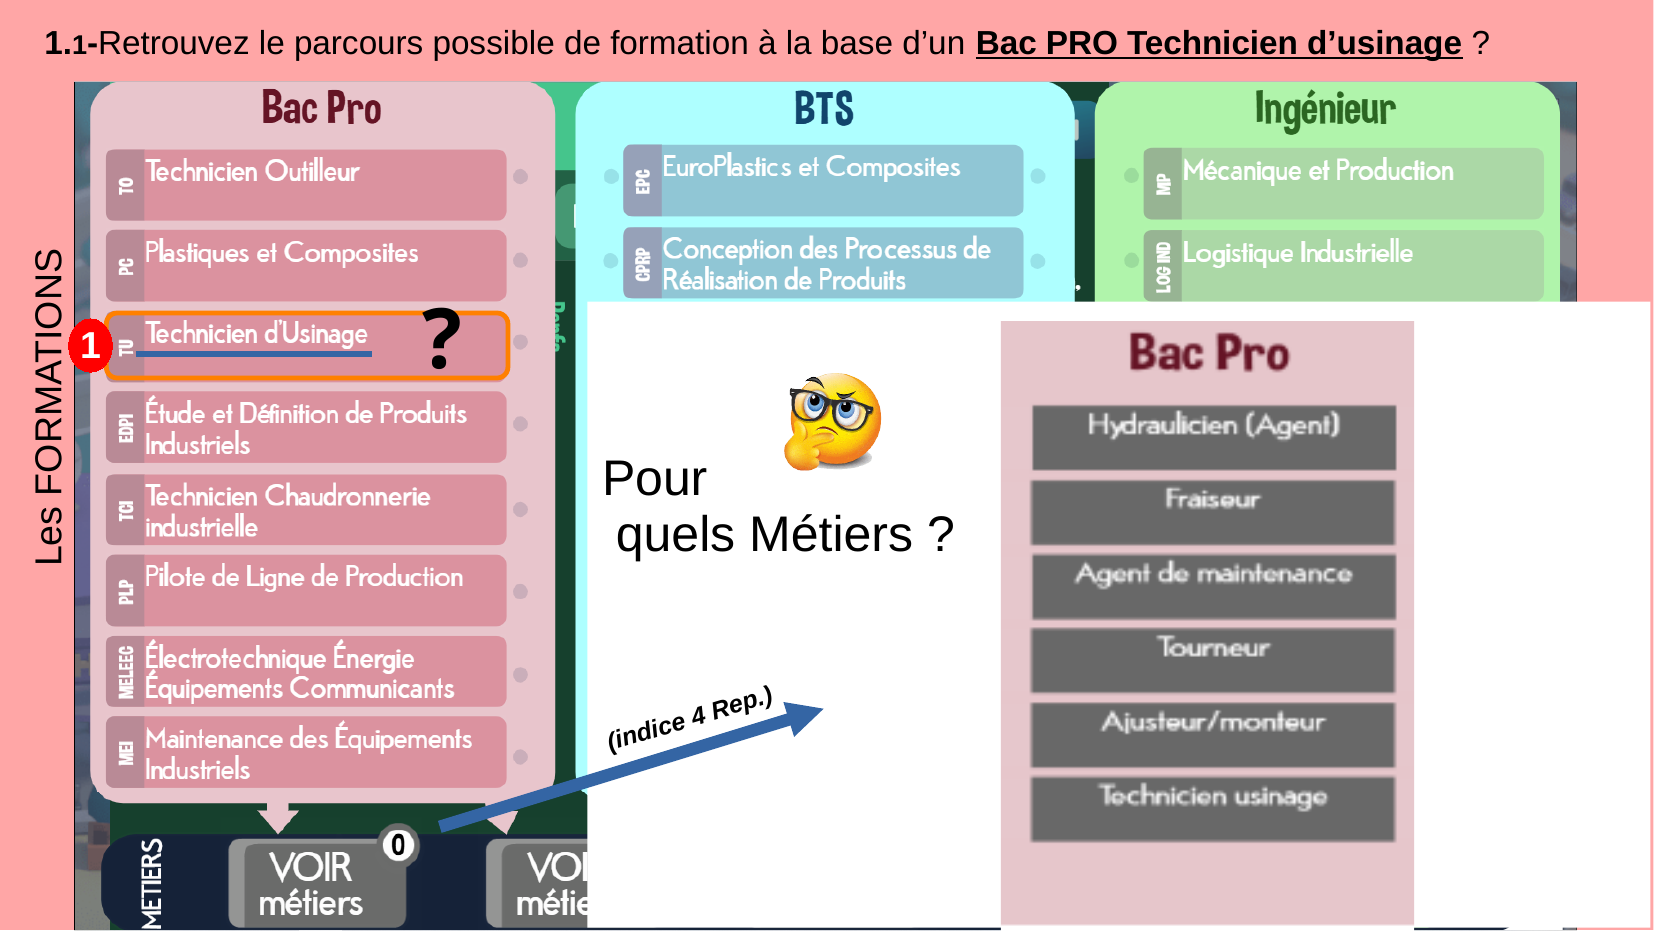

1.1-Retrouvez le parcours possible de formation à la base d’un Bac PRO Technicien d’usinage ?
?
1
Les FORMATIONS
Pour
 quels Métiers ?
(indice 4 Rep.)